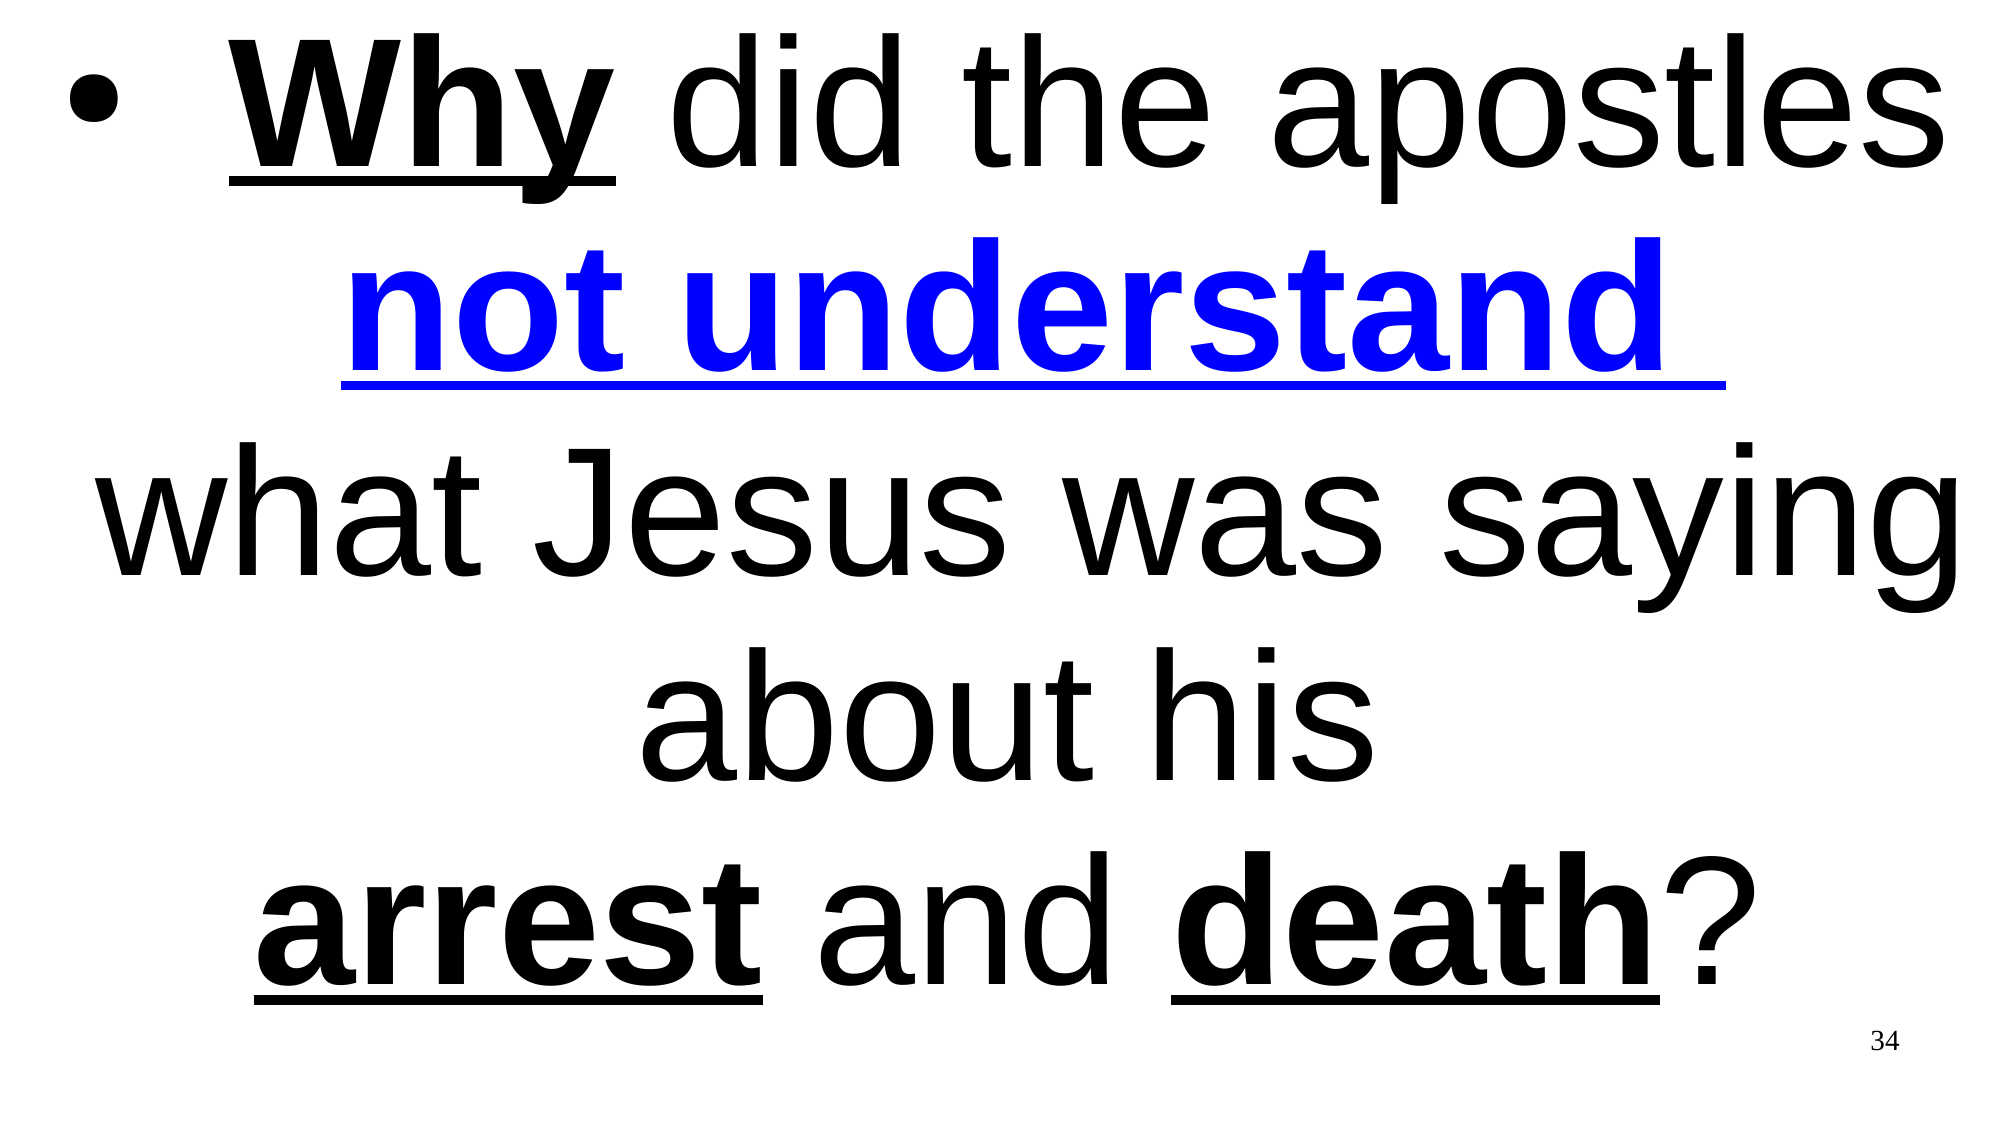

# Why did the apostles not understand what Jesus was saying about his arrest and death?
34